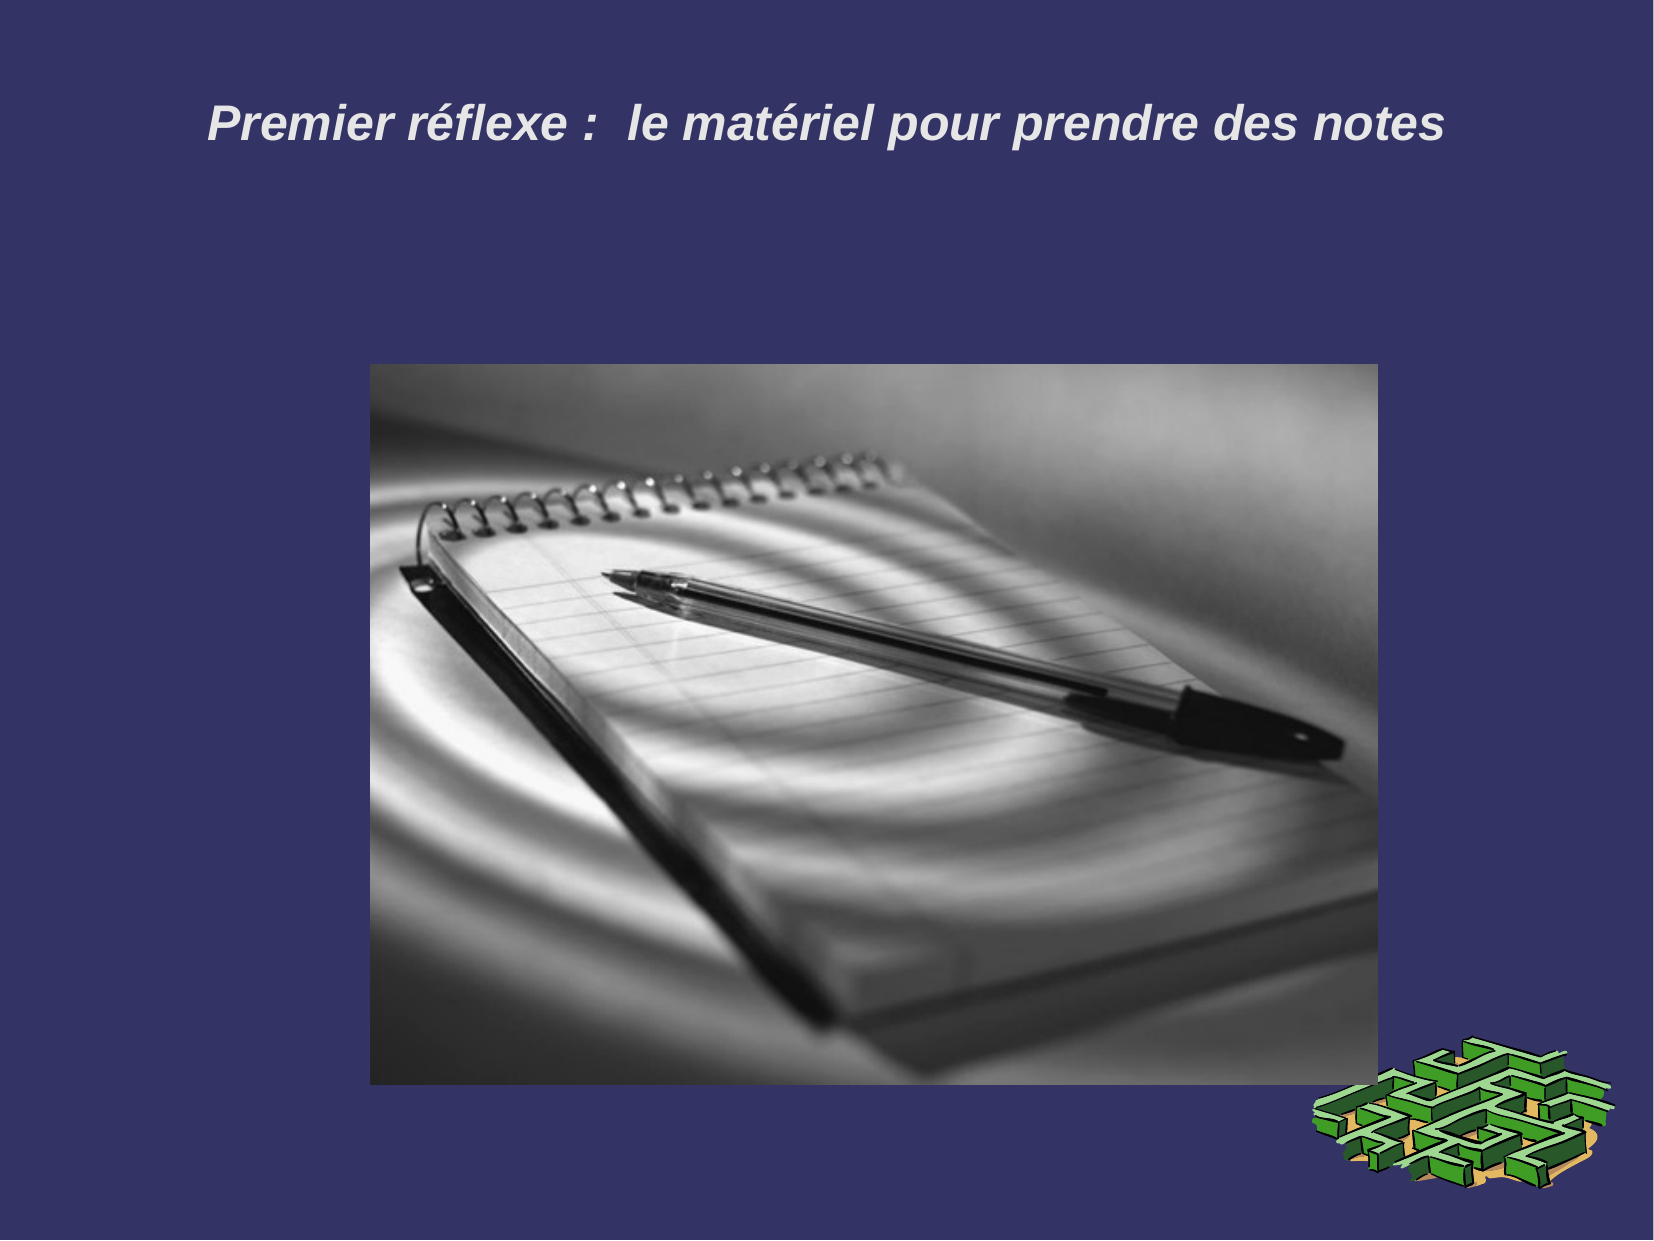

# Premier réflexe : le matériel pour prendre des notes